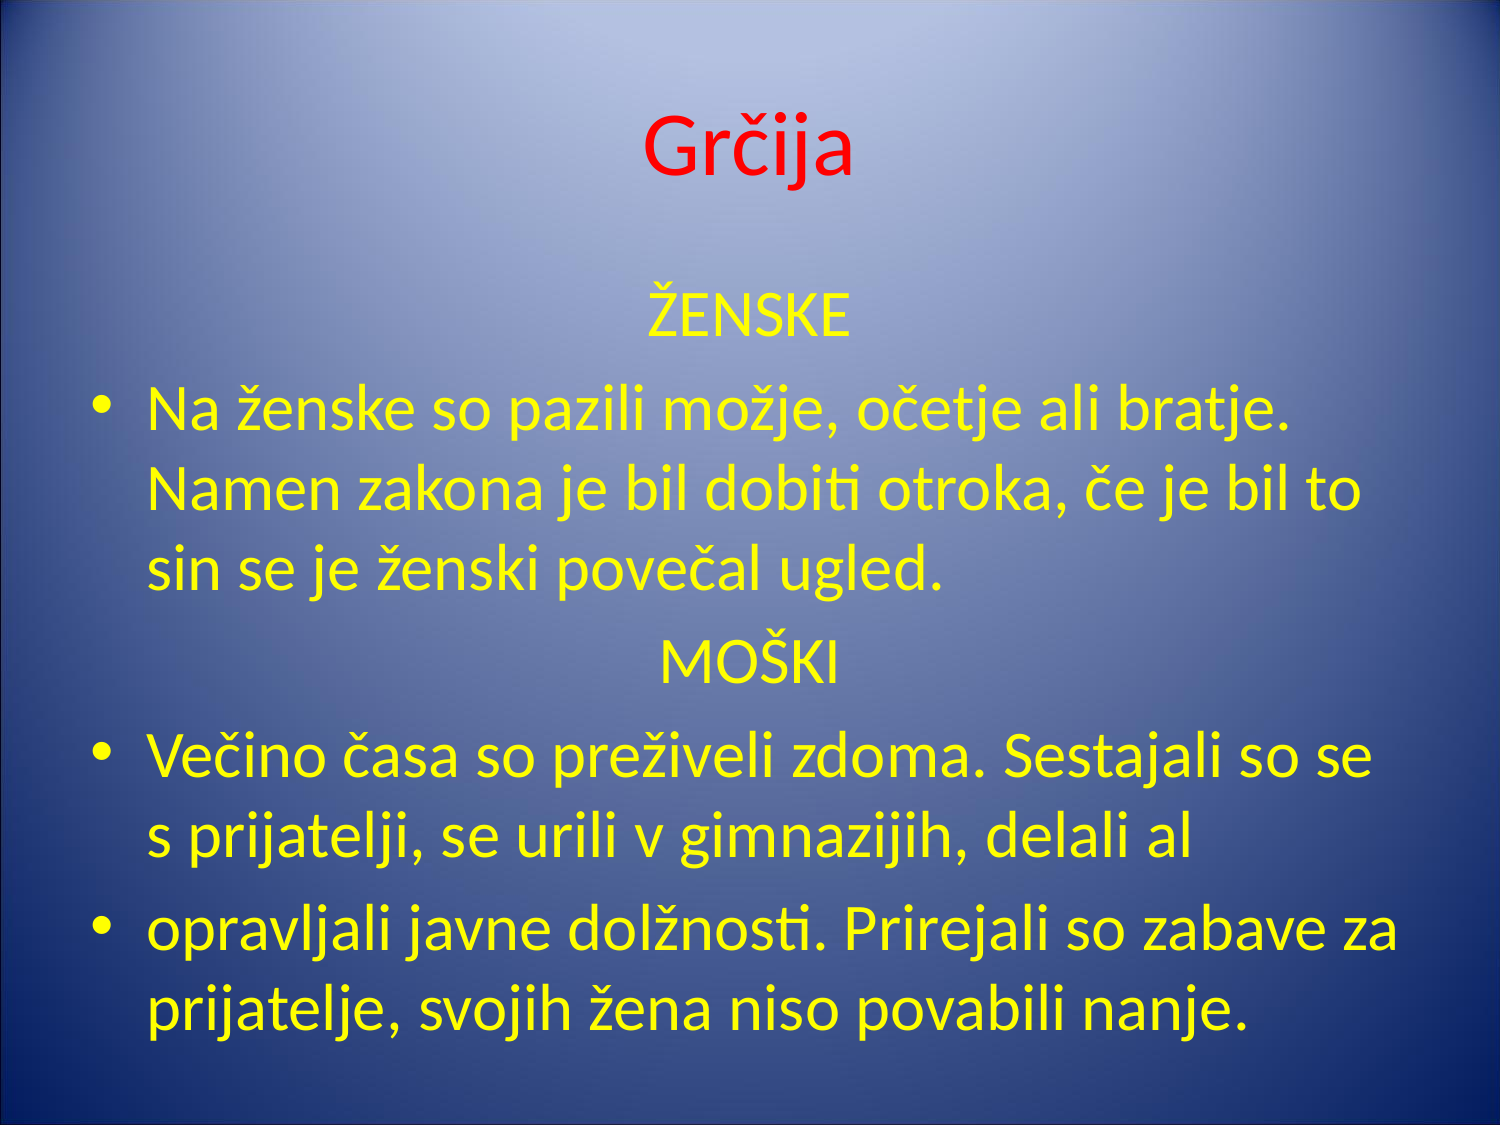

# Grčija
ŽENSKE
Na ženske so pazili možje, očetje ali bratje. Namen zakona je bil dobiti otroka, če je bil to sin se je ženski povečal ugled.
MOŠKI
Večino časa so preživeli zdoma. Sestajali so se s prijatelji, se urili v gimnazijih, delali al
opravljali javne dolžnosti. Prirejali so zabave za prijatelje, svojih žena niso povabili nanje.